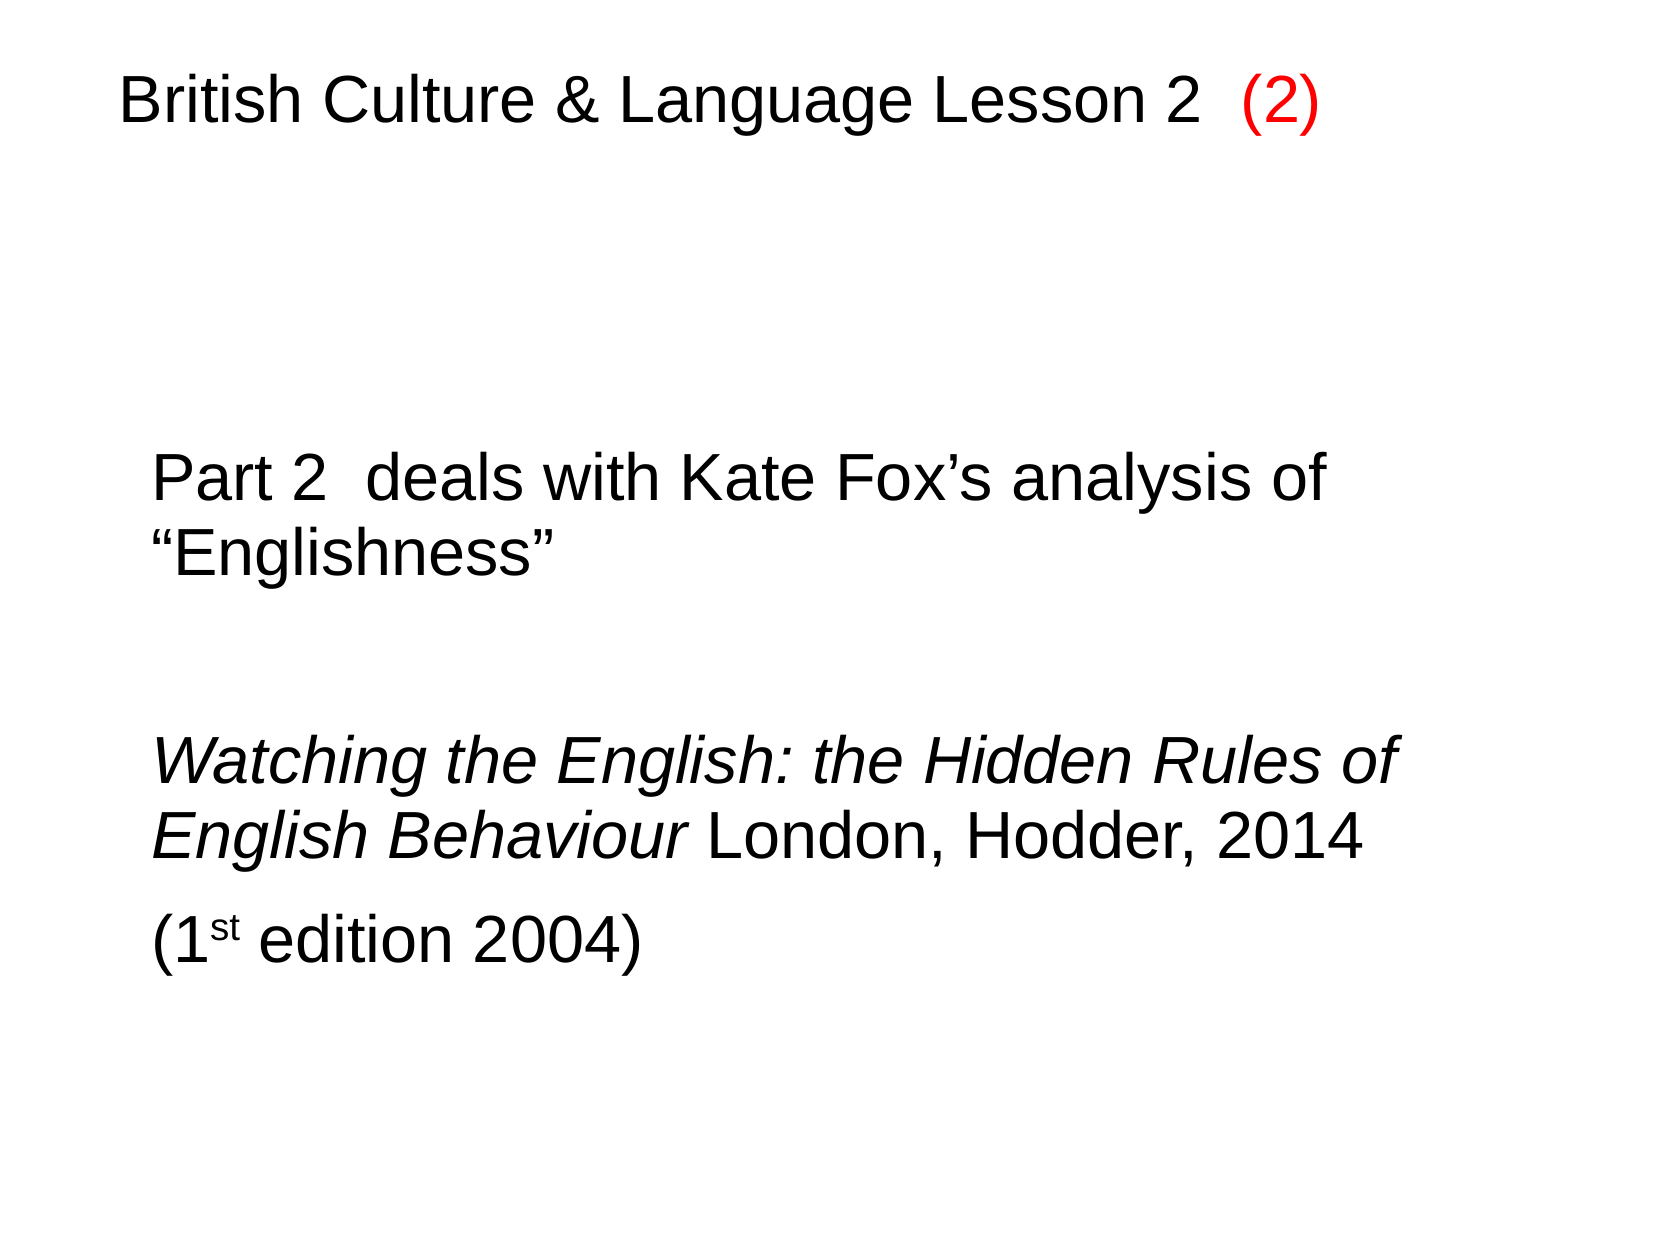

# British Culture & Language Lesson 2 (2)
Part 2 deals with Kate Fox’s analysis of “Englishness”
Watching the English: the Hidden Rules of English Behaviour London, Hodder, 2014
(1st edition 2004)